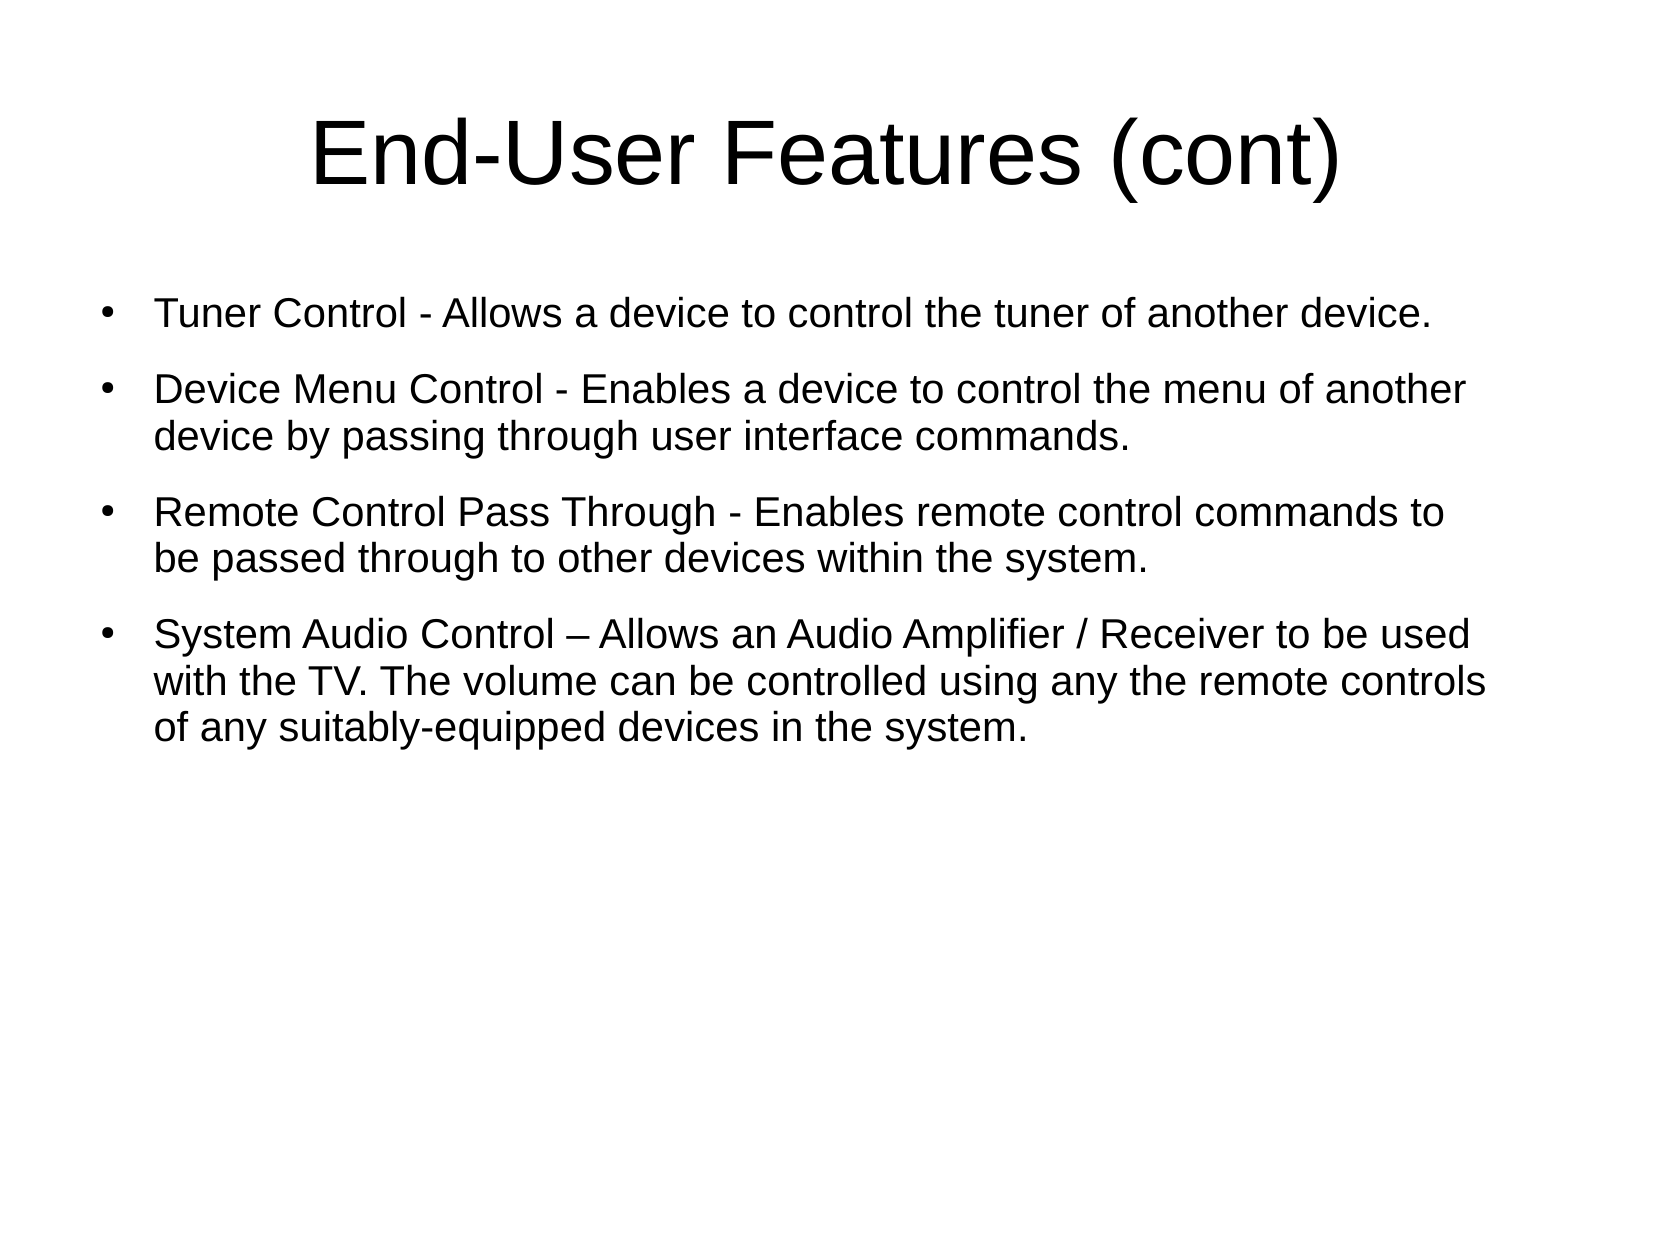

# End-User Features (cont)
Tuner Control - Allows a device to control the tuner of another device.
Device Menu Control - Enables a device to control the menu of another device by passing through user interface commands.
Remote Control Pass Through - Enables remote control commands to be passed through to other devices within the system.
System Audio Control – Allows an Audio Amplifier / Receiver to be used with the TV. The volume can be controlled using any the remote controls of any suitably-equipped devices in the system.